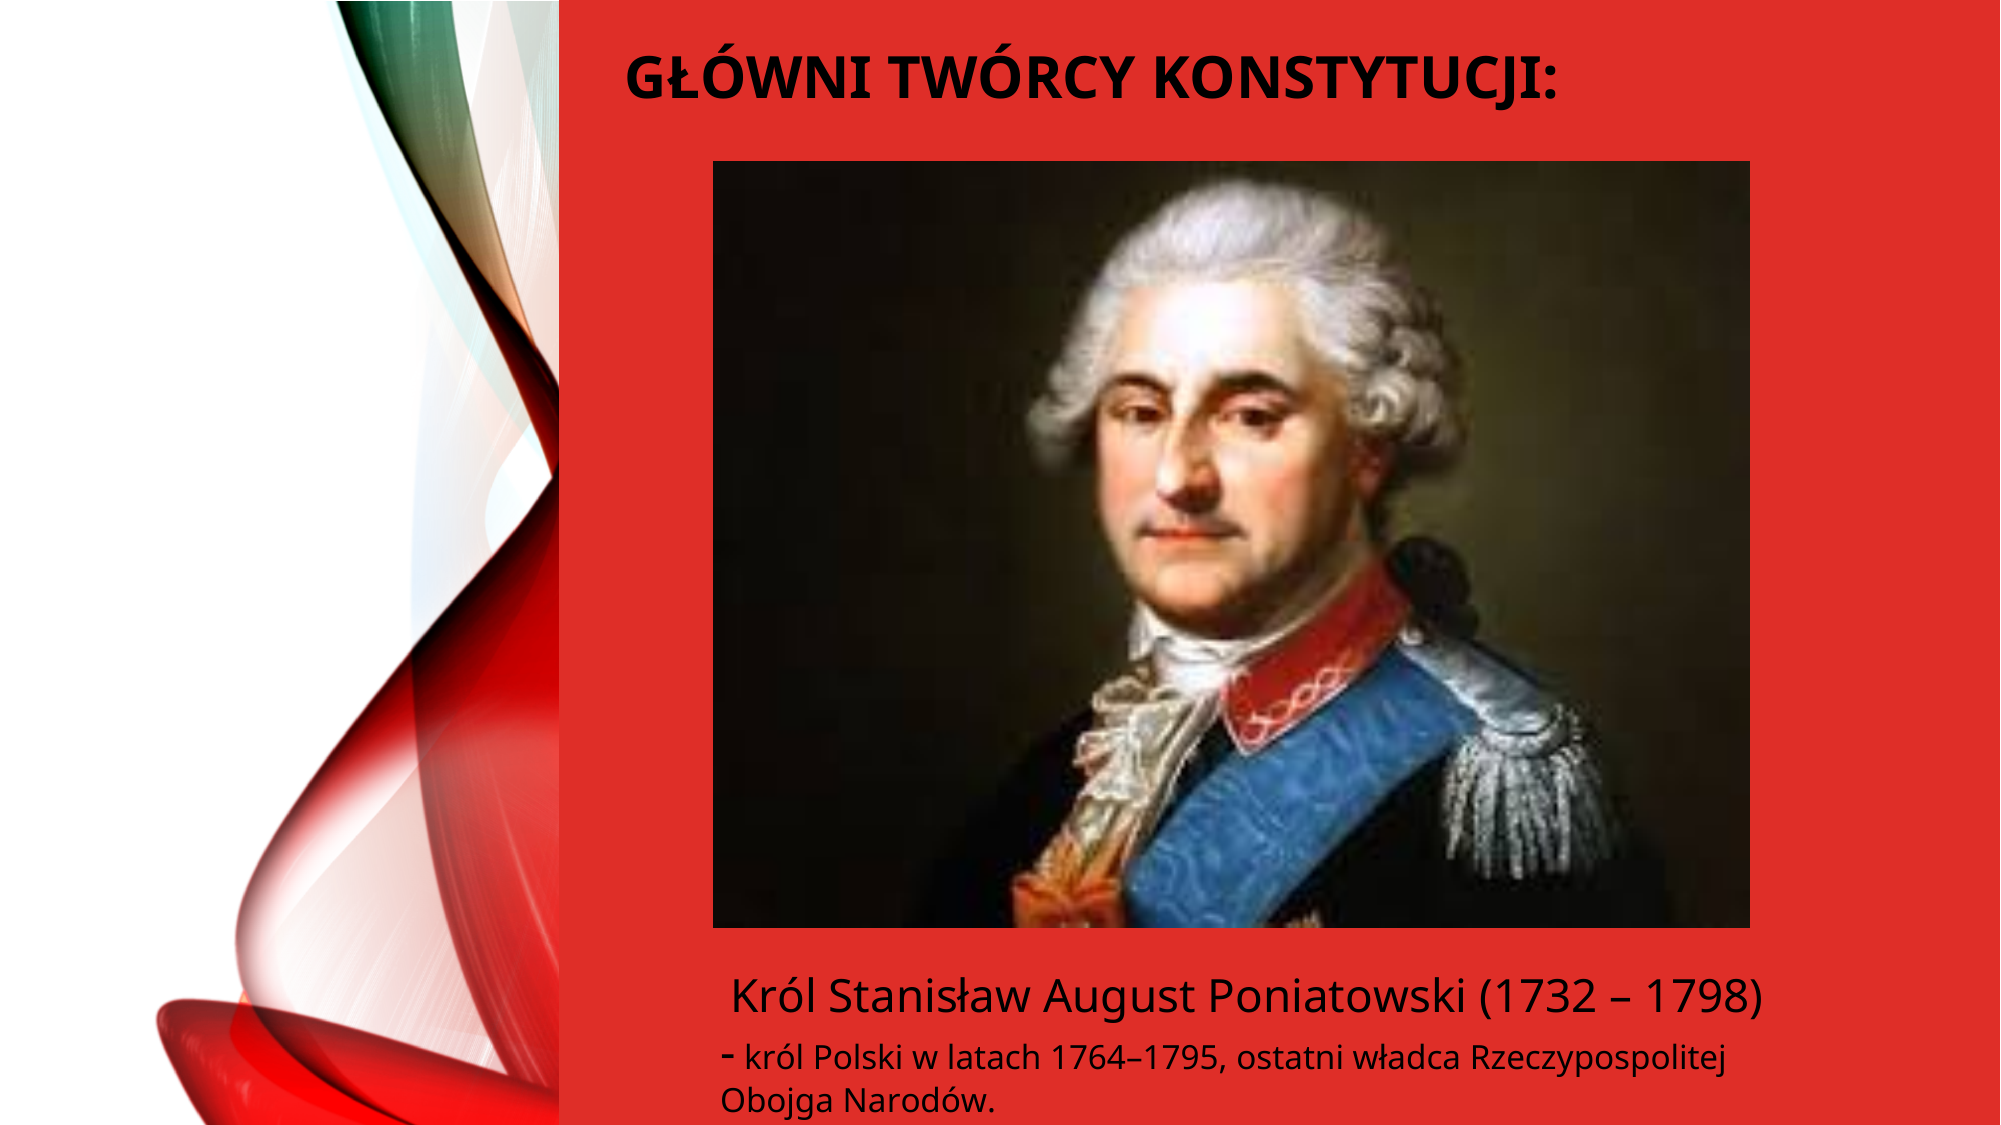

GŁÓWNI TWÓRCY KONSTYTUCJI:
 Król Stanisław August Poniatowski (1732 – 1798)
- król Polski w latach 1764–1795, ostatni władca Rzeczypospolitej Obojga Narodów.